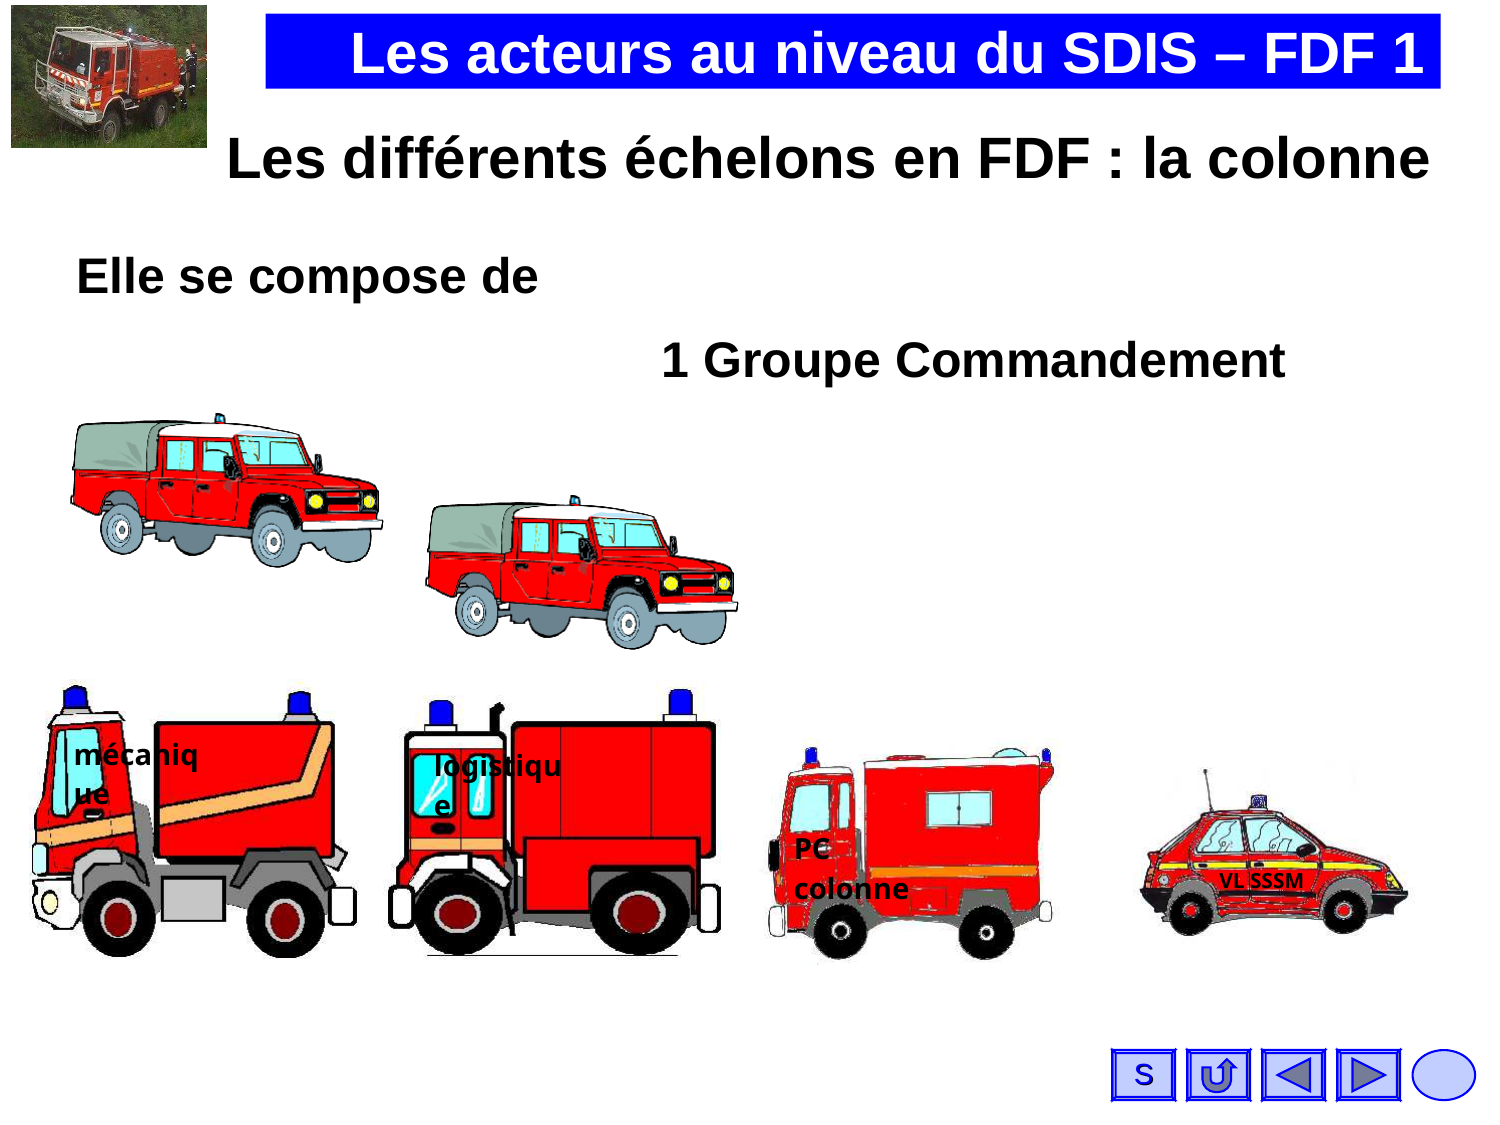

Les acteurs au niveau du SDIS – FDF 1
Les différents échelons en FDF : la colonne
Elle se compose de
1 Groupe Commandement
mécanique
logistique
PC colonne
VL SSSM